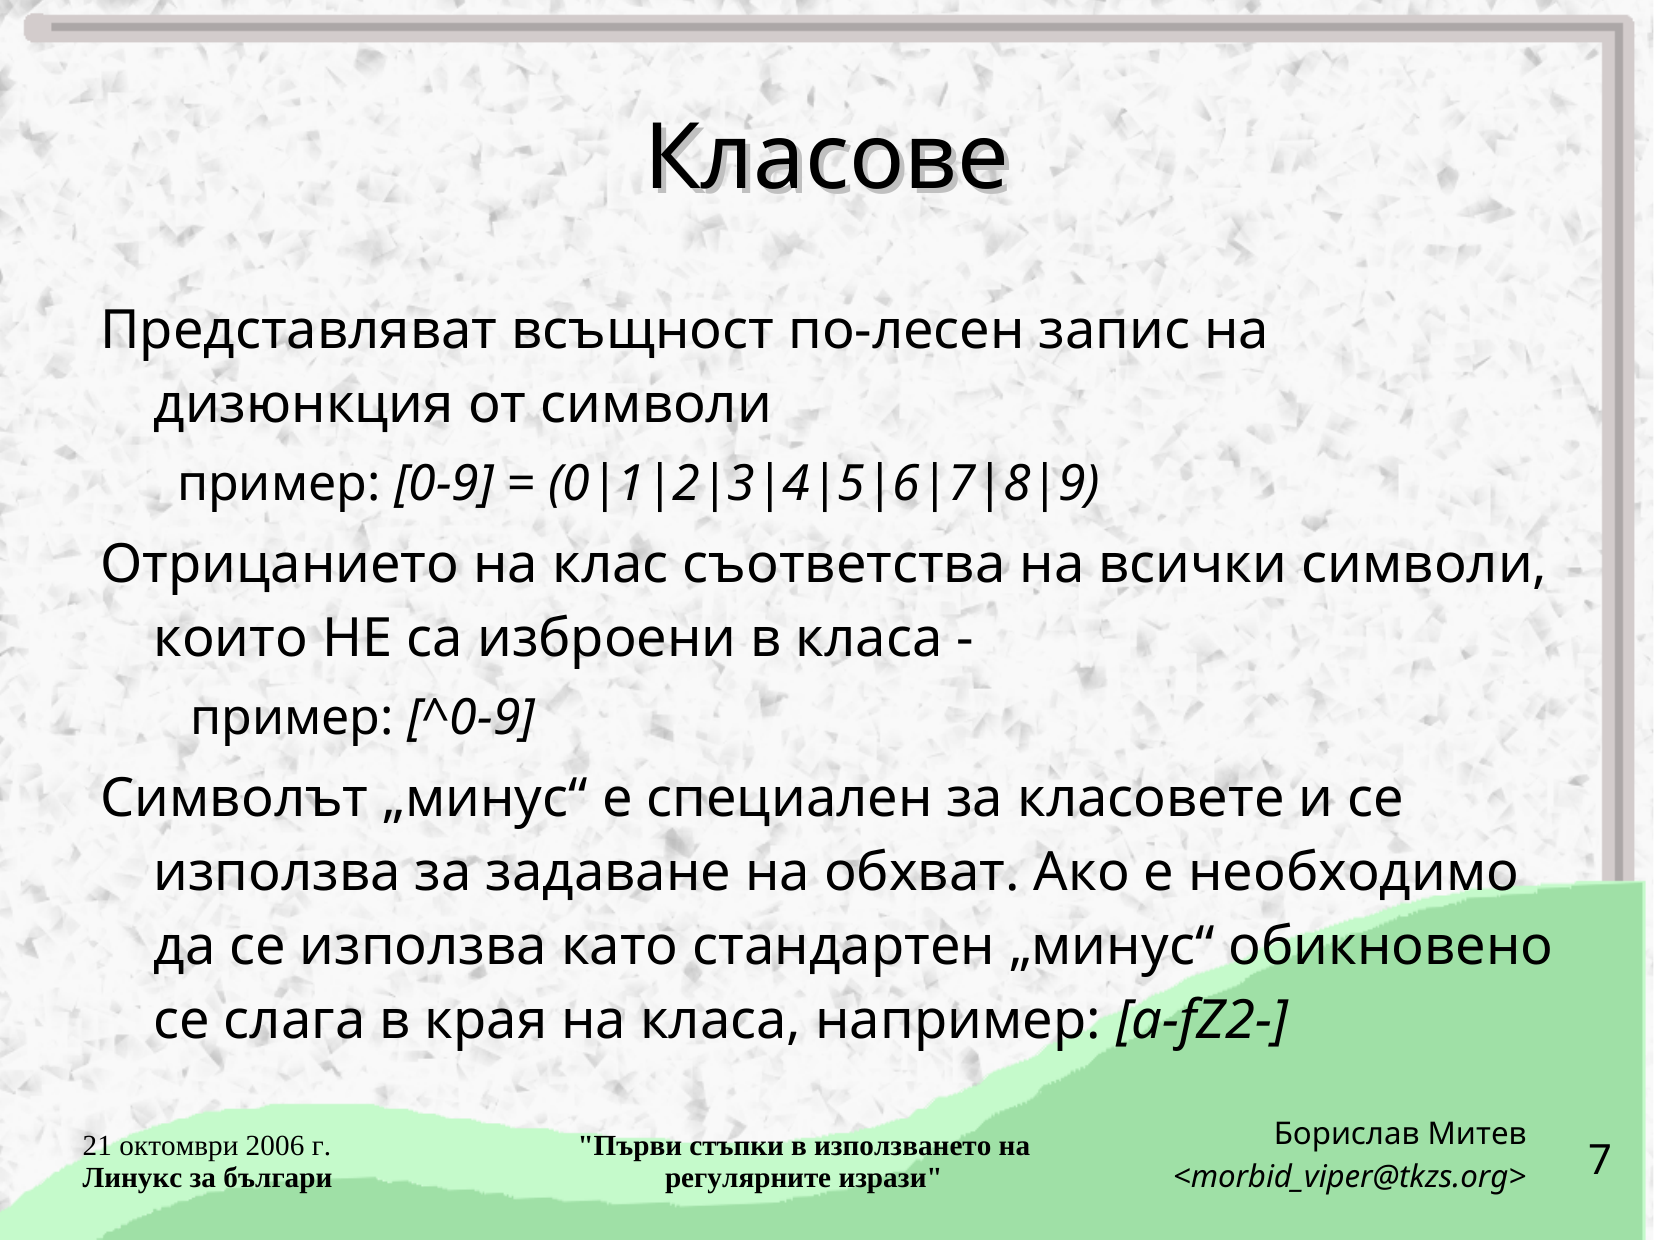

# Класове
Представляват всъщност по-лесен запис на дизюнкция от символи
пример: [0-9] = (0|1|2|3|4|5|6|7|8|9)
Отрицанието на клас съответства на всички символи, които НЕ са изброени в класа -
 пример: [^0-9]
Символът „минус“ е специален за класовете и се използва за задаване на обхват. Ако е необходимо да се използва като стандартен „минус“ обикновено се слага в края на класа, например: [a-fZ2-]
7